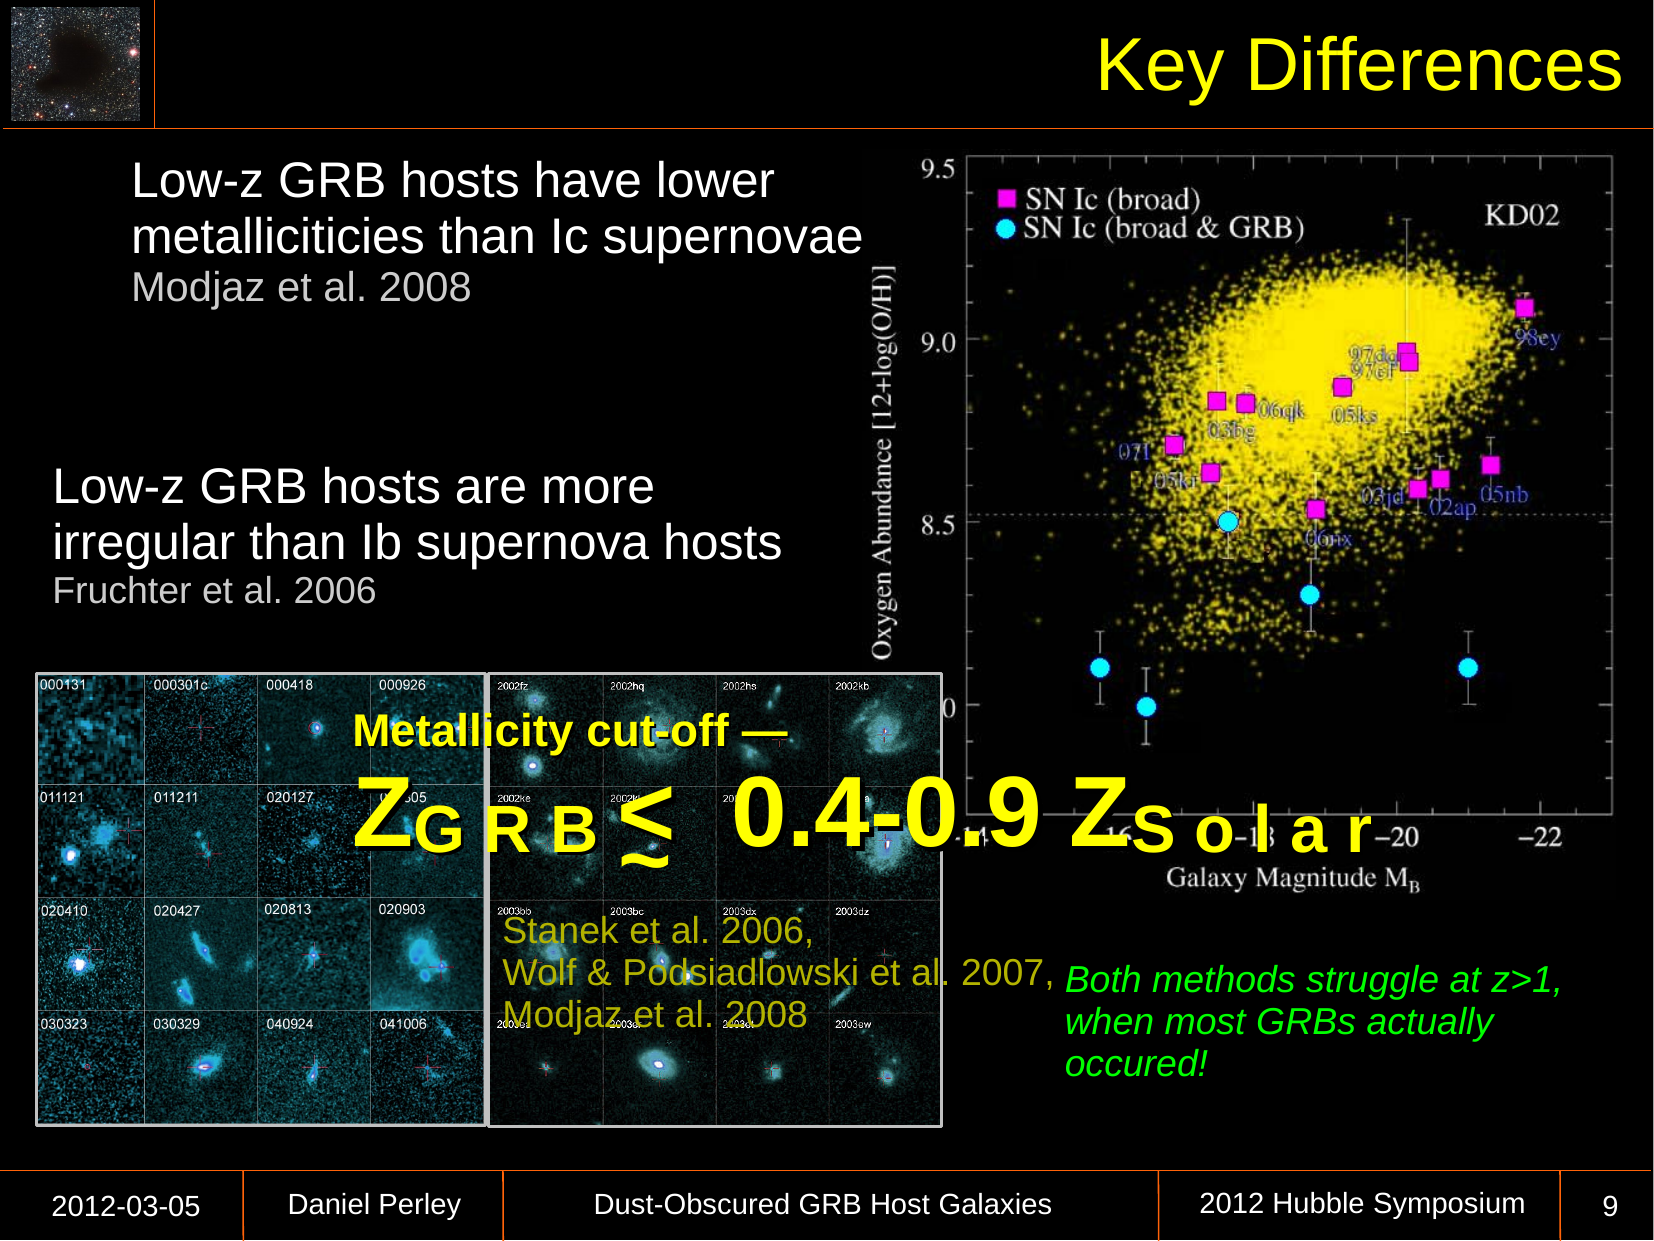

# Key Differences
Low-z GRB hosts have lower metalliciticies than Ic supernovae Modjaz et al. 2008
Low-z GRB hosts are more irregular than Ib supernova hosts
Fruchter et al. 2006
Metallicity cut-off —
ZG R B < 0.4-0.9 ZS o l a r
		Stanek et al. 2006,
		Wolf & Podsiadlowski et al. 2007,
		Modjaz et al. 2008
~
Both methods struggle at z>1, when most GRBs actually occured!
2012-03-05
9